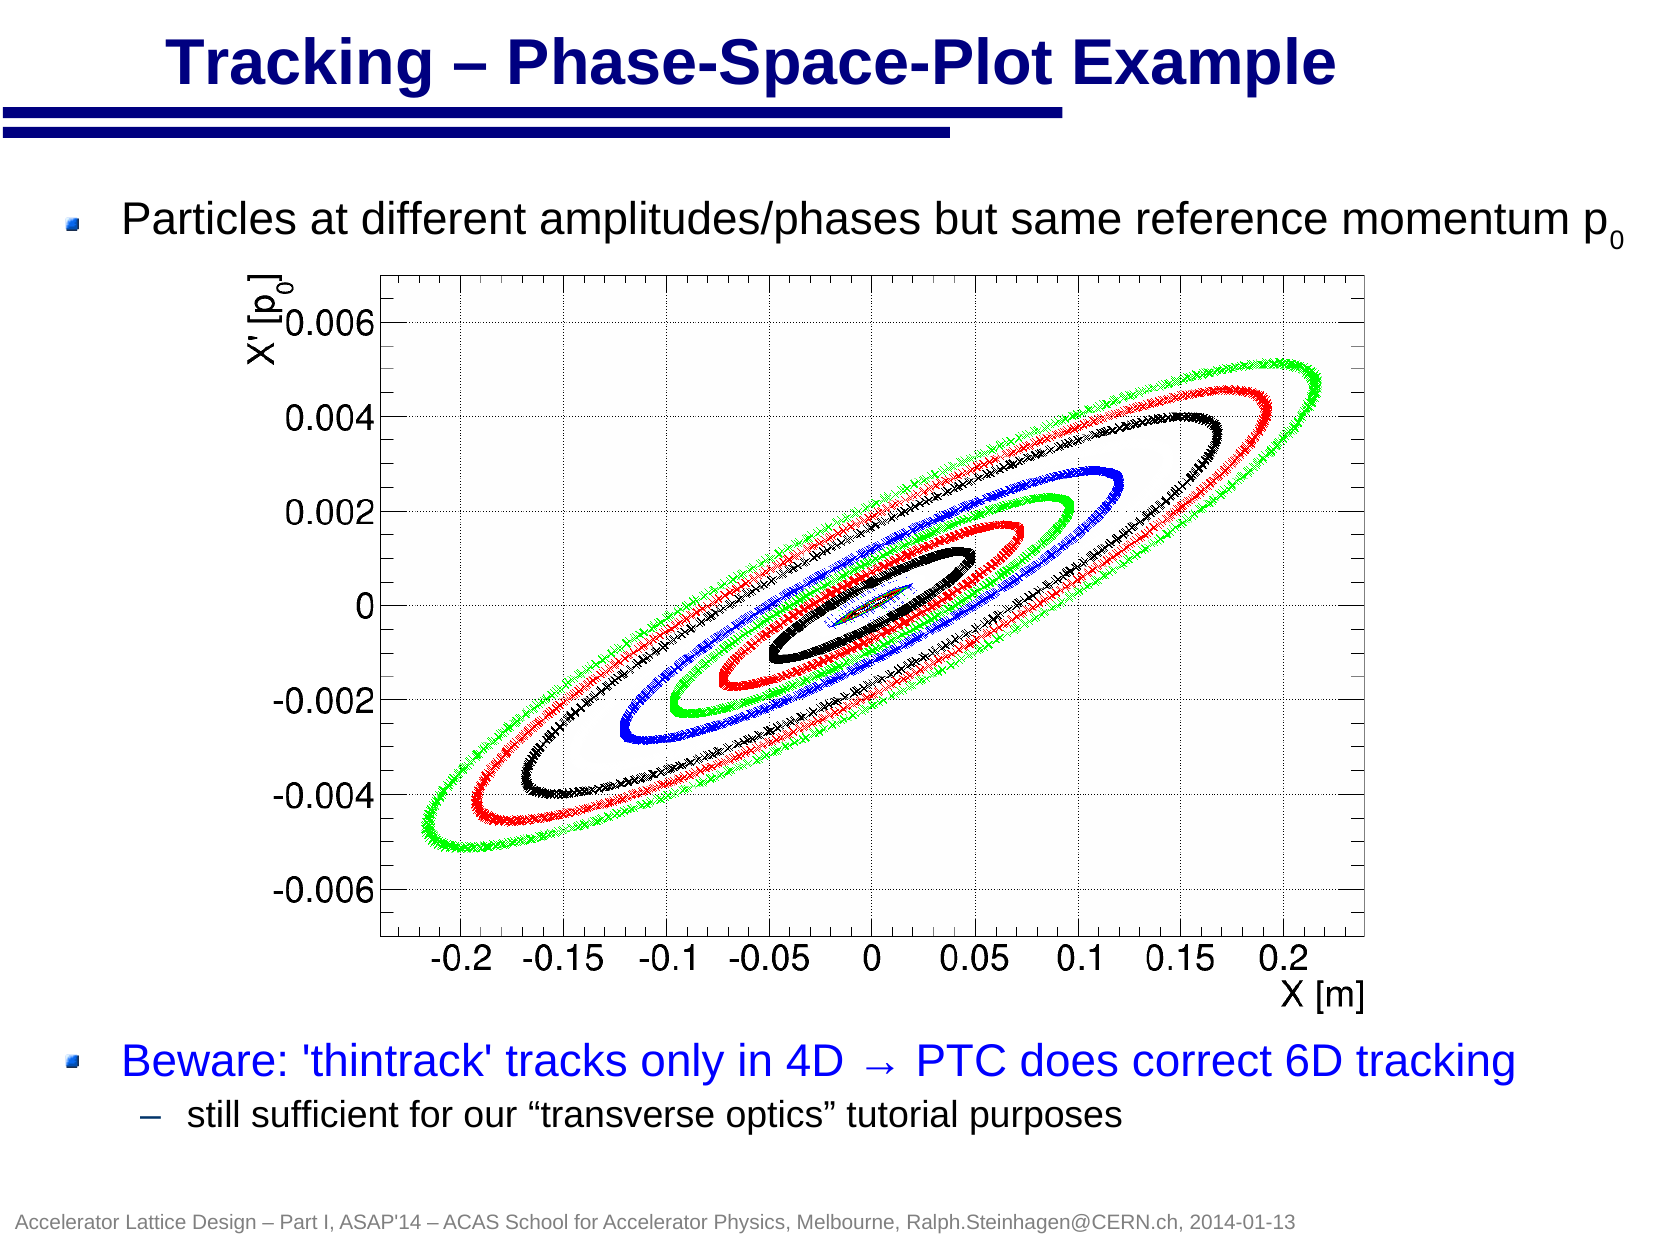

# Tracking – Phase-Space-Plot Example
Particles at different amplitudes/phases but same reference momentum p0
Beware: 'thintrack' tracks only in 4D → PTC does correct 6D tracking
still sufficient for our “transverse optics” tutorial purposes